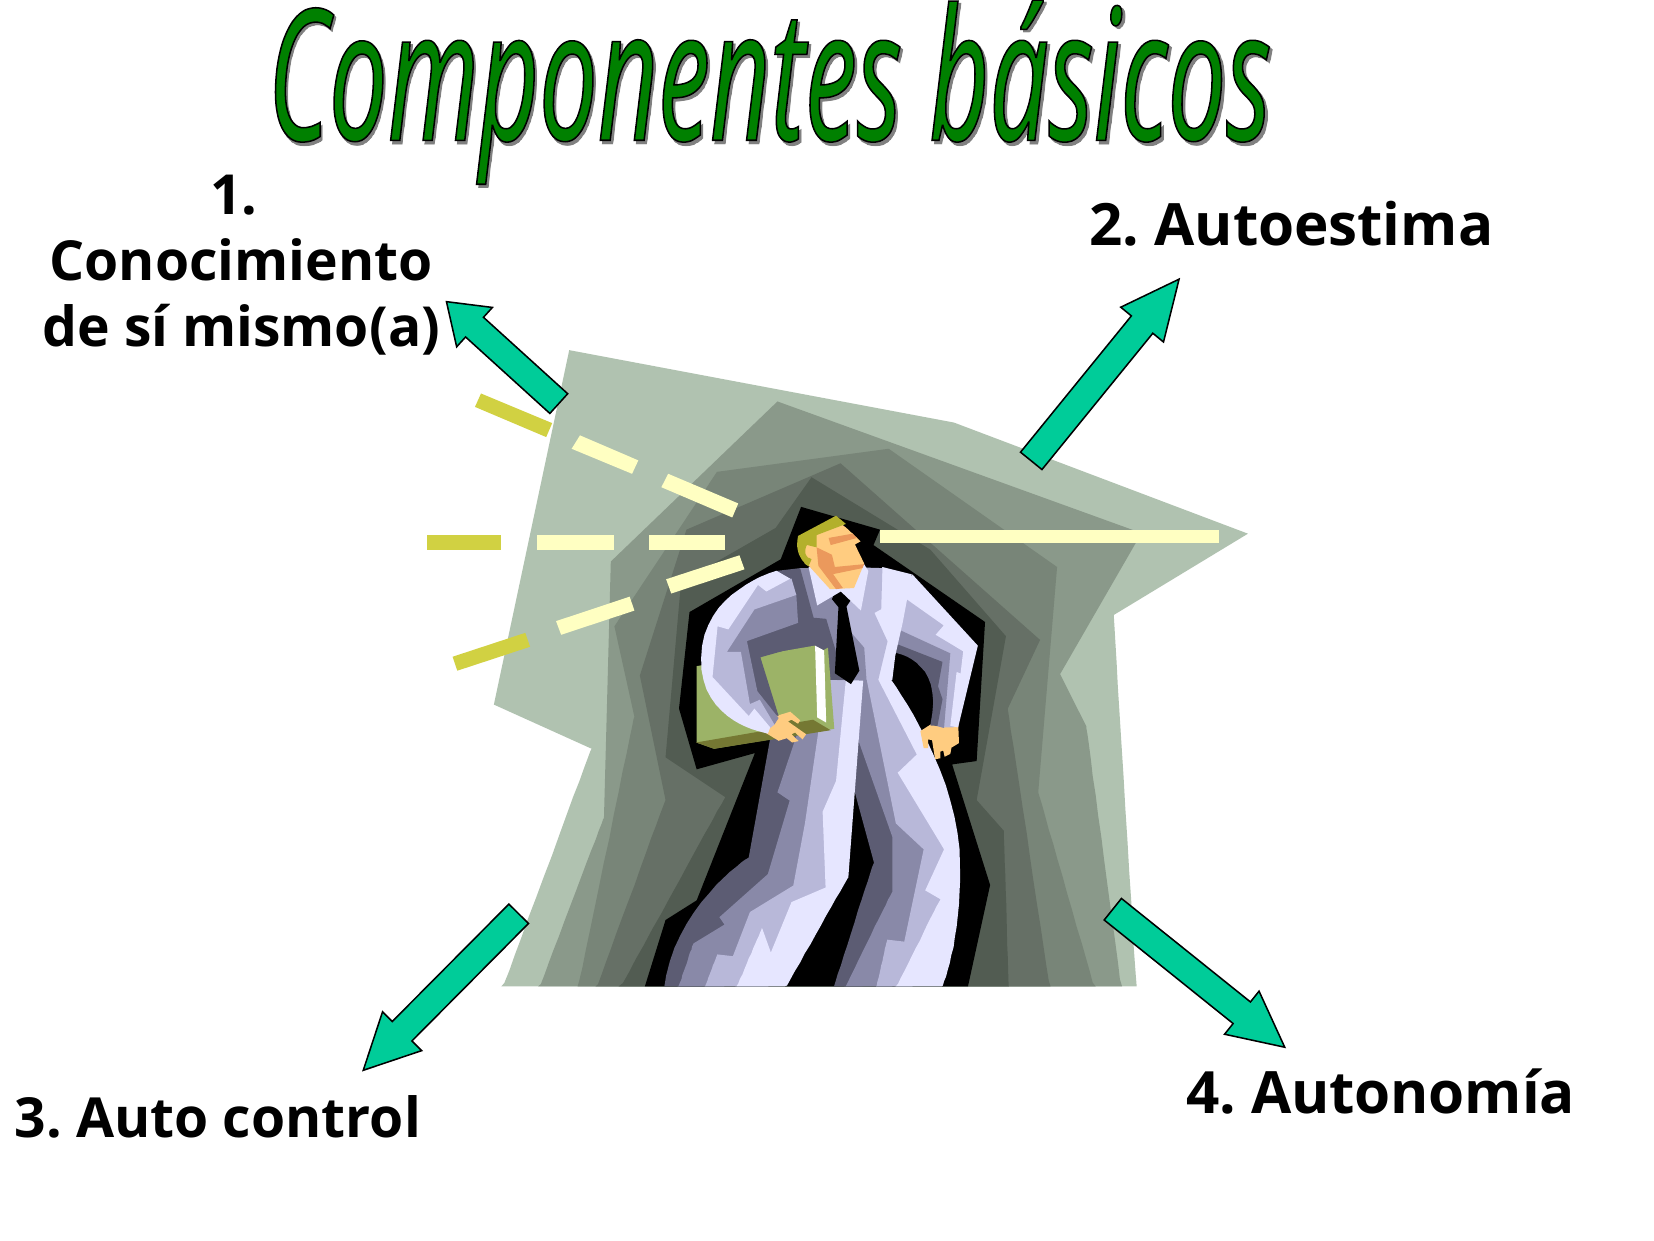

Componentes básicos
1. Conocimiento de sí mismo(a)
2. Autoestima
4. Autonomía
3. Auto control